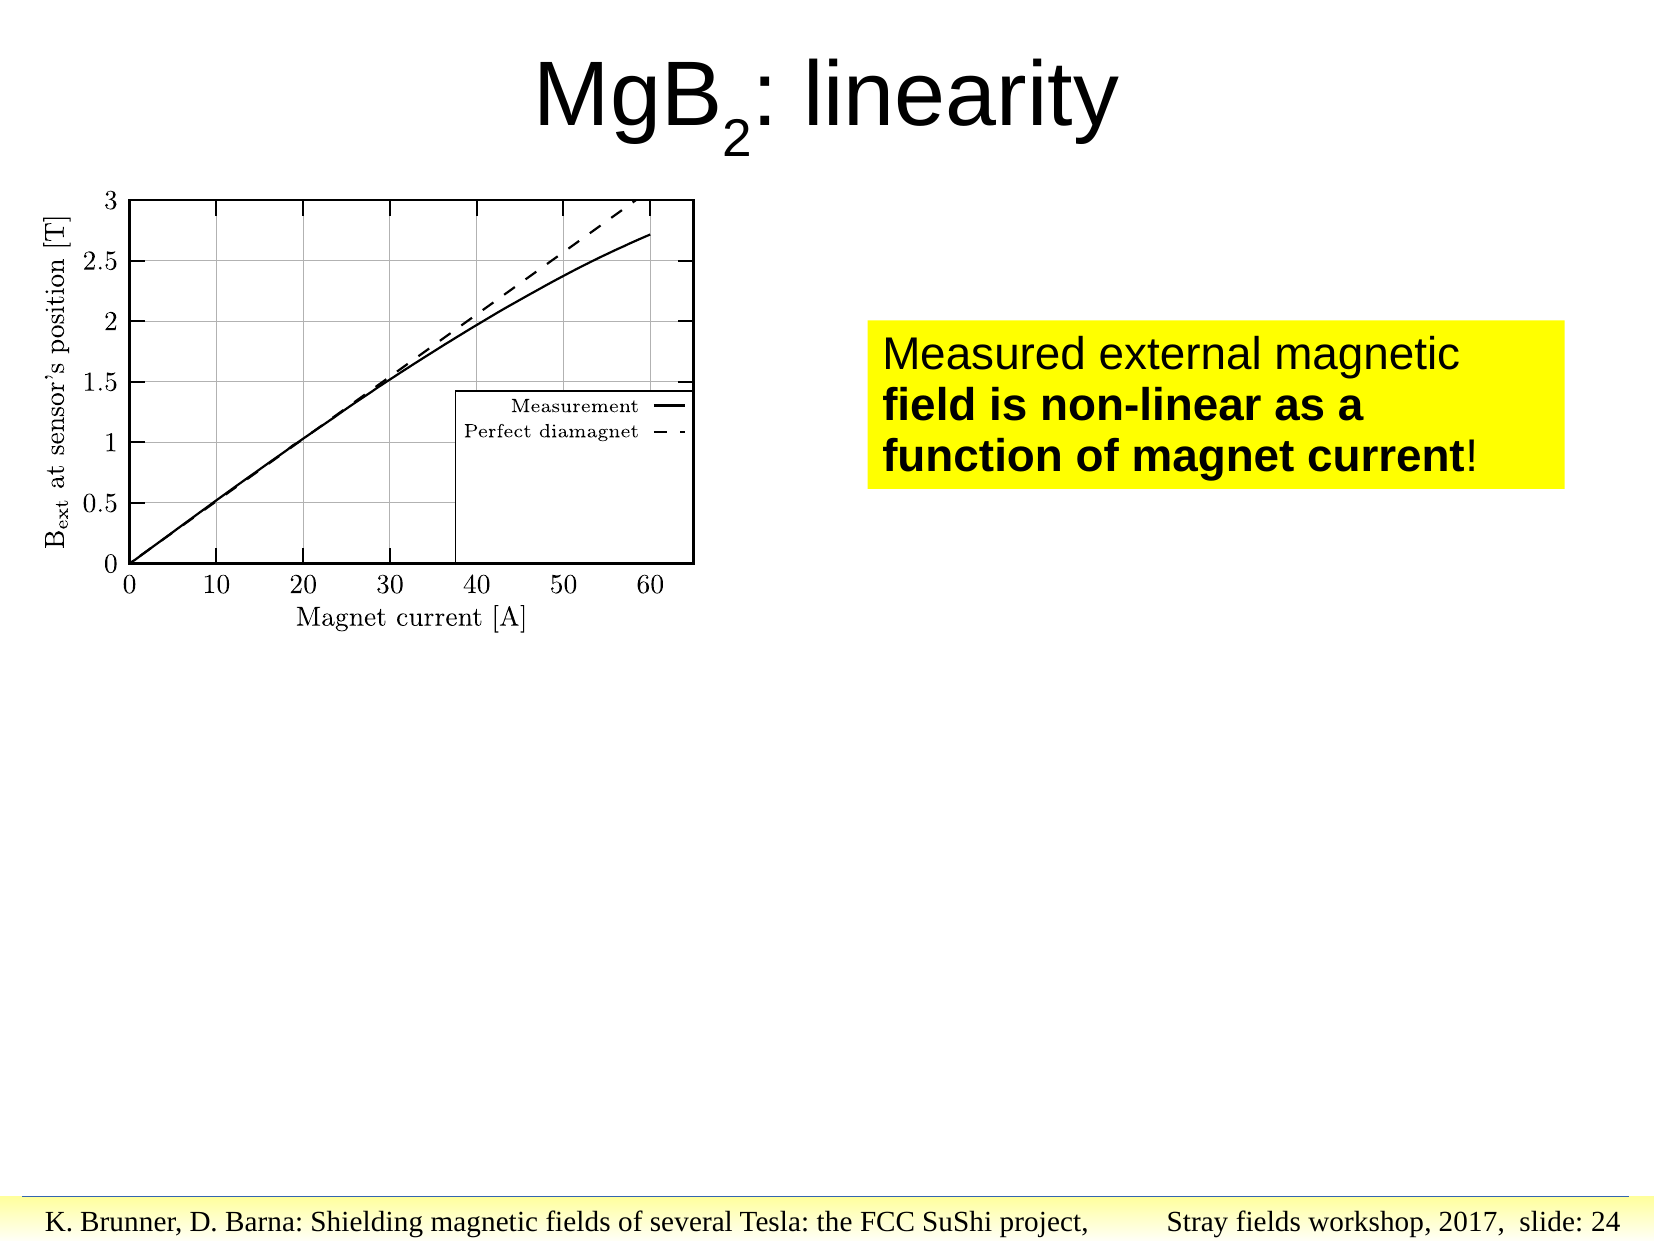

# MgB2: linearity
Measured external magnetic field is non-linear as a function of magnet current!